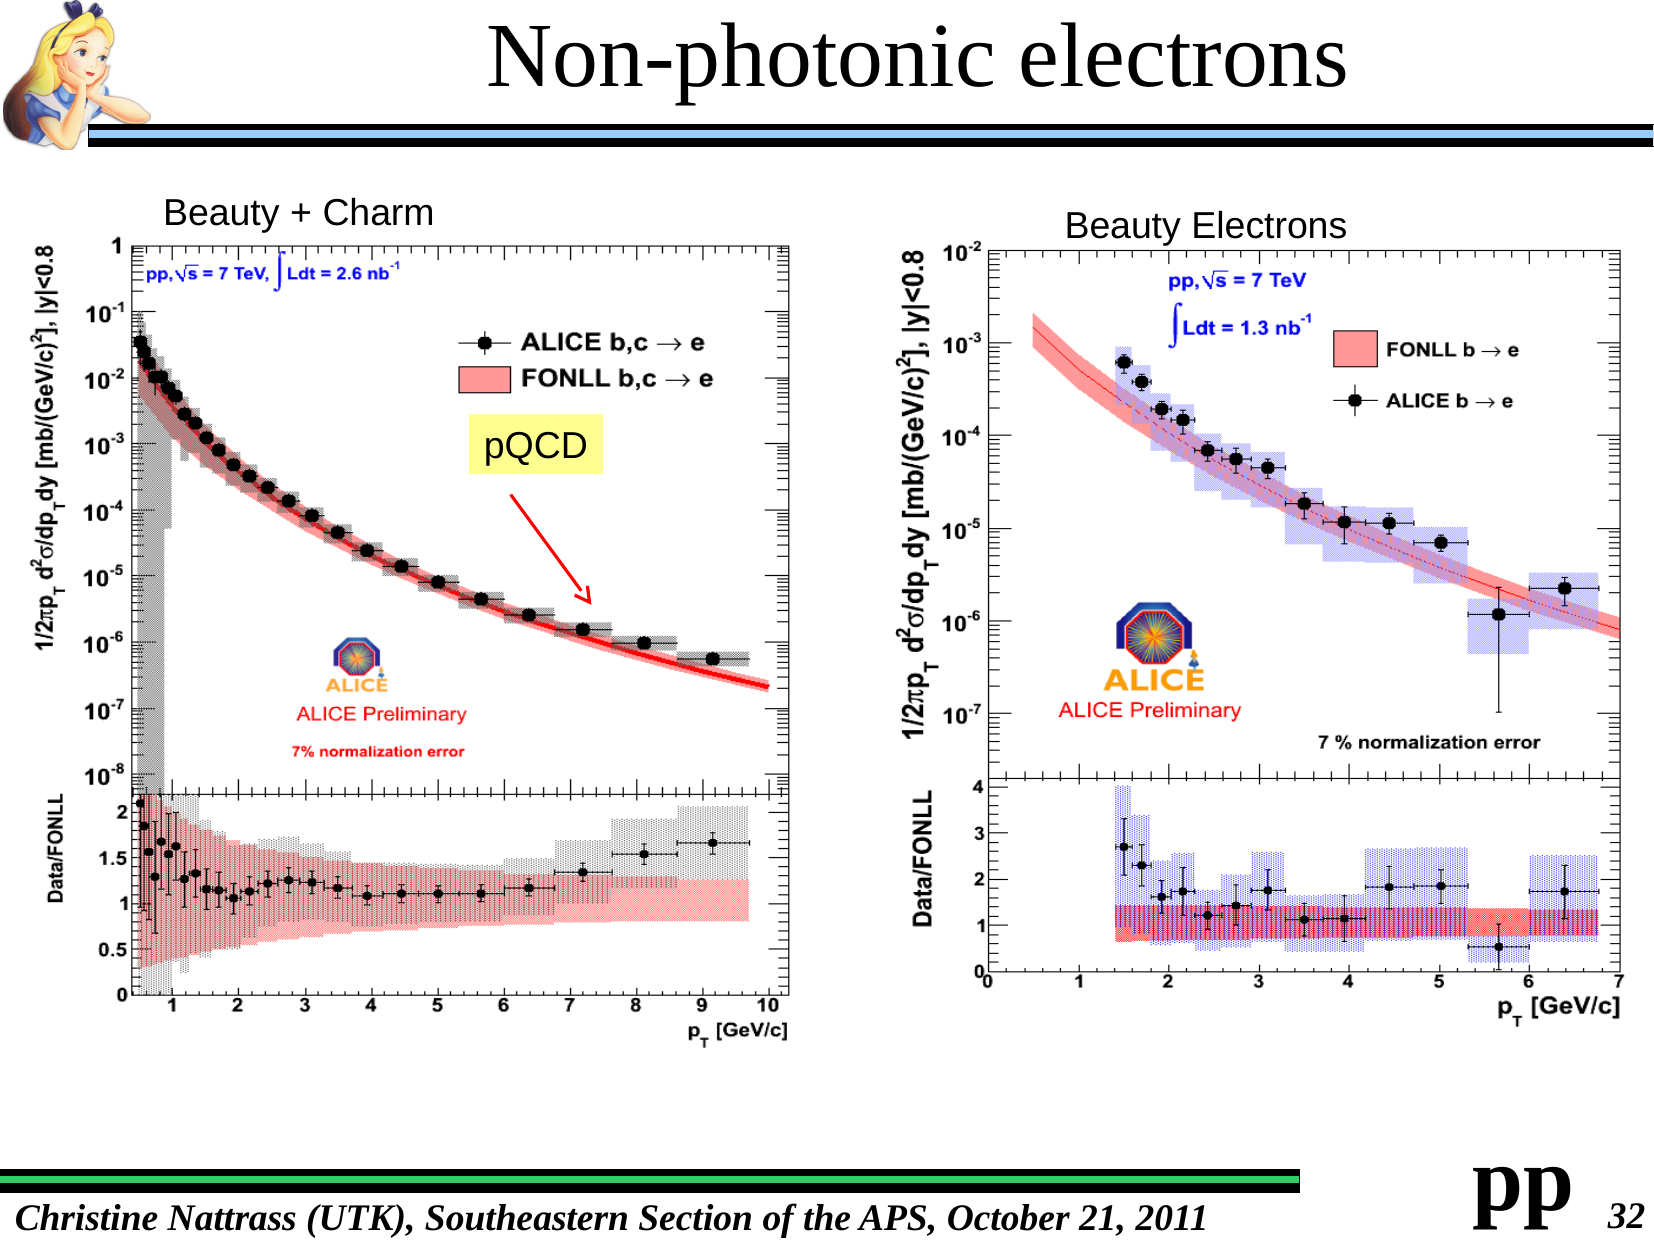

# Non-photonic electrons
 Beauty + Charm
pQCD
 Beauty Electrons
pp